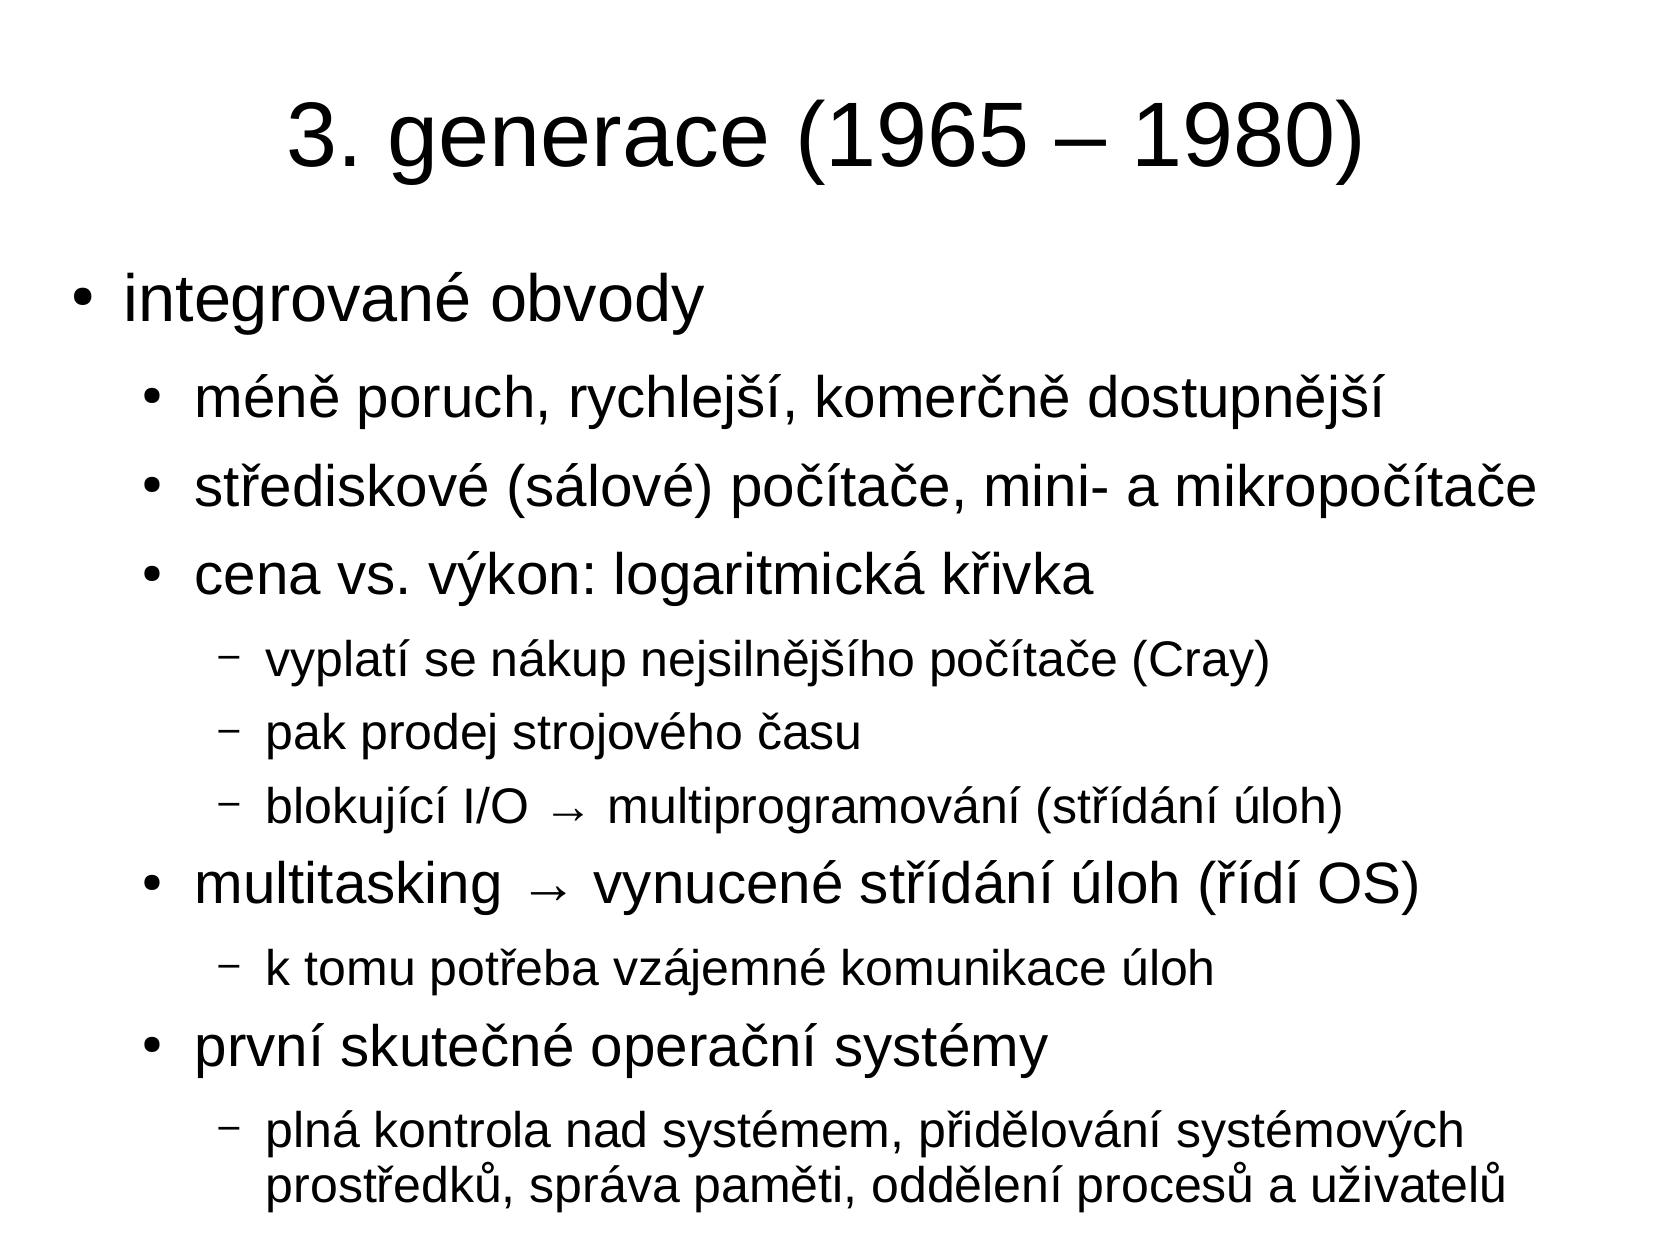

# 3. generace (1965 – 1980)
integrované obvody
méně poruch, rychlejší, komerčně dostupnější
střediskové (sálové) počítače, mini- a mikropočítače
cena vs. výkon: logaritmická křivka
vyplatí se nákup nejsilnějšího počítače (Cray)
pak prodej strojového času
blokující I/O → multiprogramování (střídání úloh)
multitasking → vynucené střídání úloh (řídí OS)
k tomu potřeba vzájemné komunikace úloh
první skutečné operační systémy
plná kontrola nad systémem, přidělování systémových prostředků, správa paměti, oddělení procesů a uživatelů